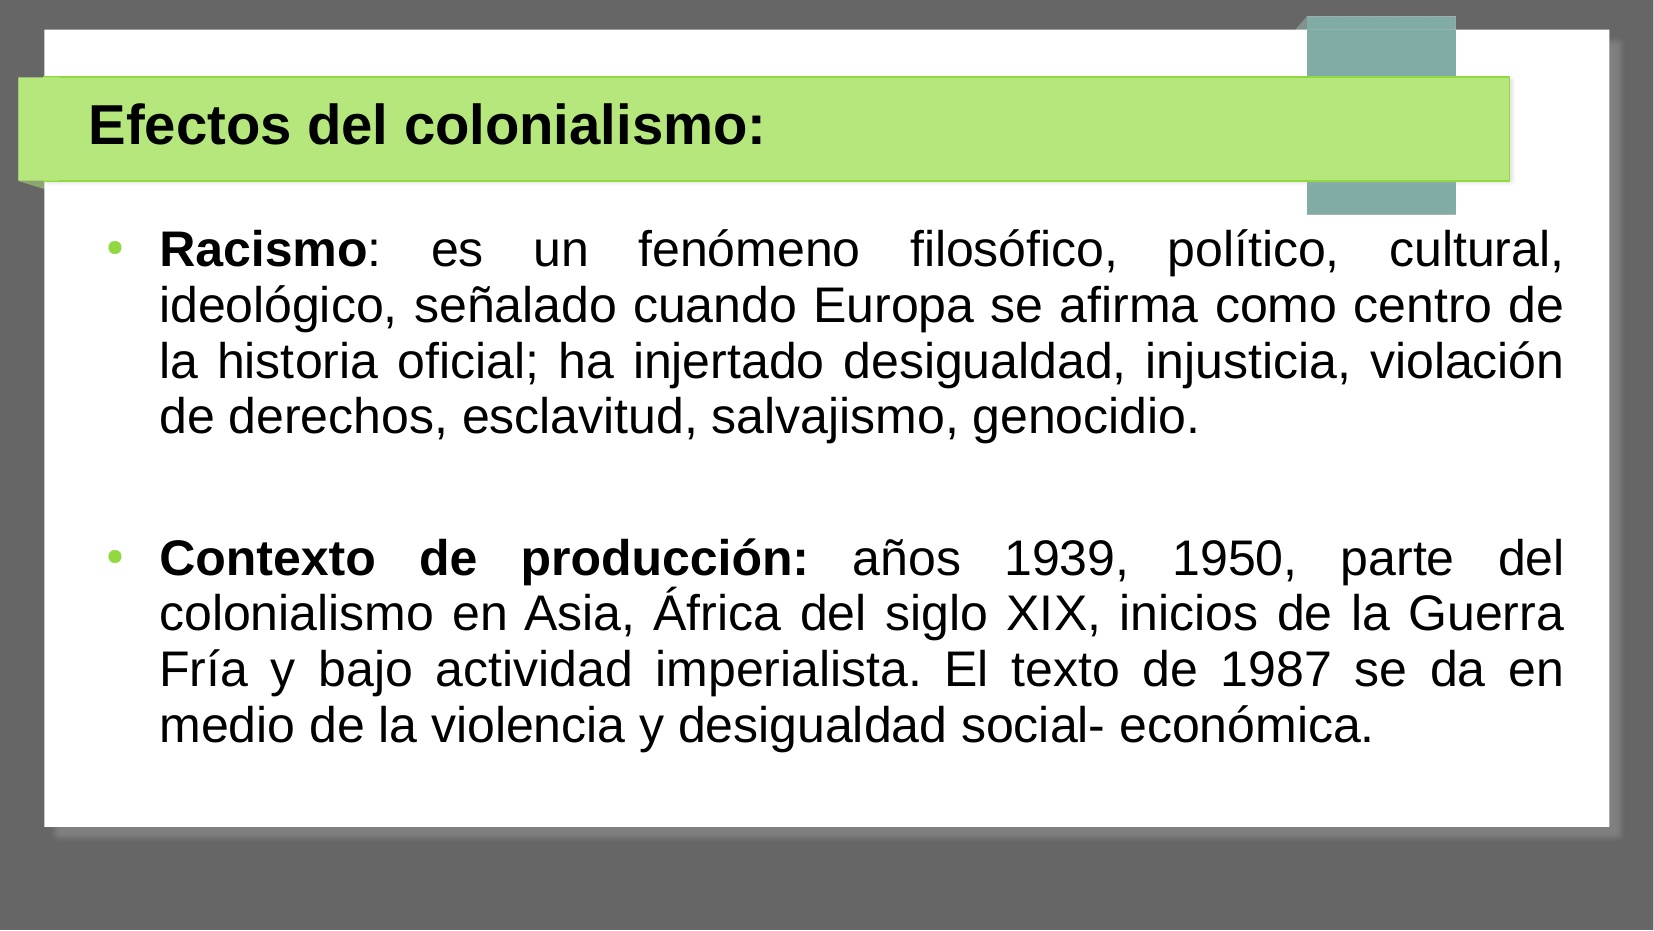

# Efectos del colonialismo:
Racismo: es un fenómeno filosófico, político, cultural, ideológico, señalado cuando Europa se afirma como centro de la historia oficial; ha injertado desigualdad, injusticia, violación de derechos, esclavitud, salvajismo, genocidio.
Contexto de producción: años 1939, 1950, parte del colonialismo en Asia, África del siglo XIX, inicios de la Guerra Fría y bajo actividad imperialista. El texto de 1987 se da en medio de la violencia y desigualdad social- económica.